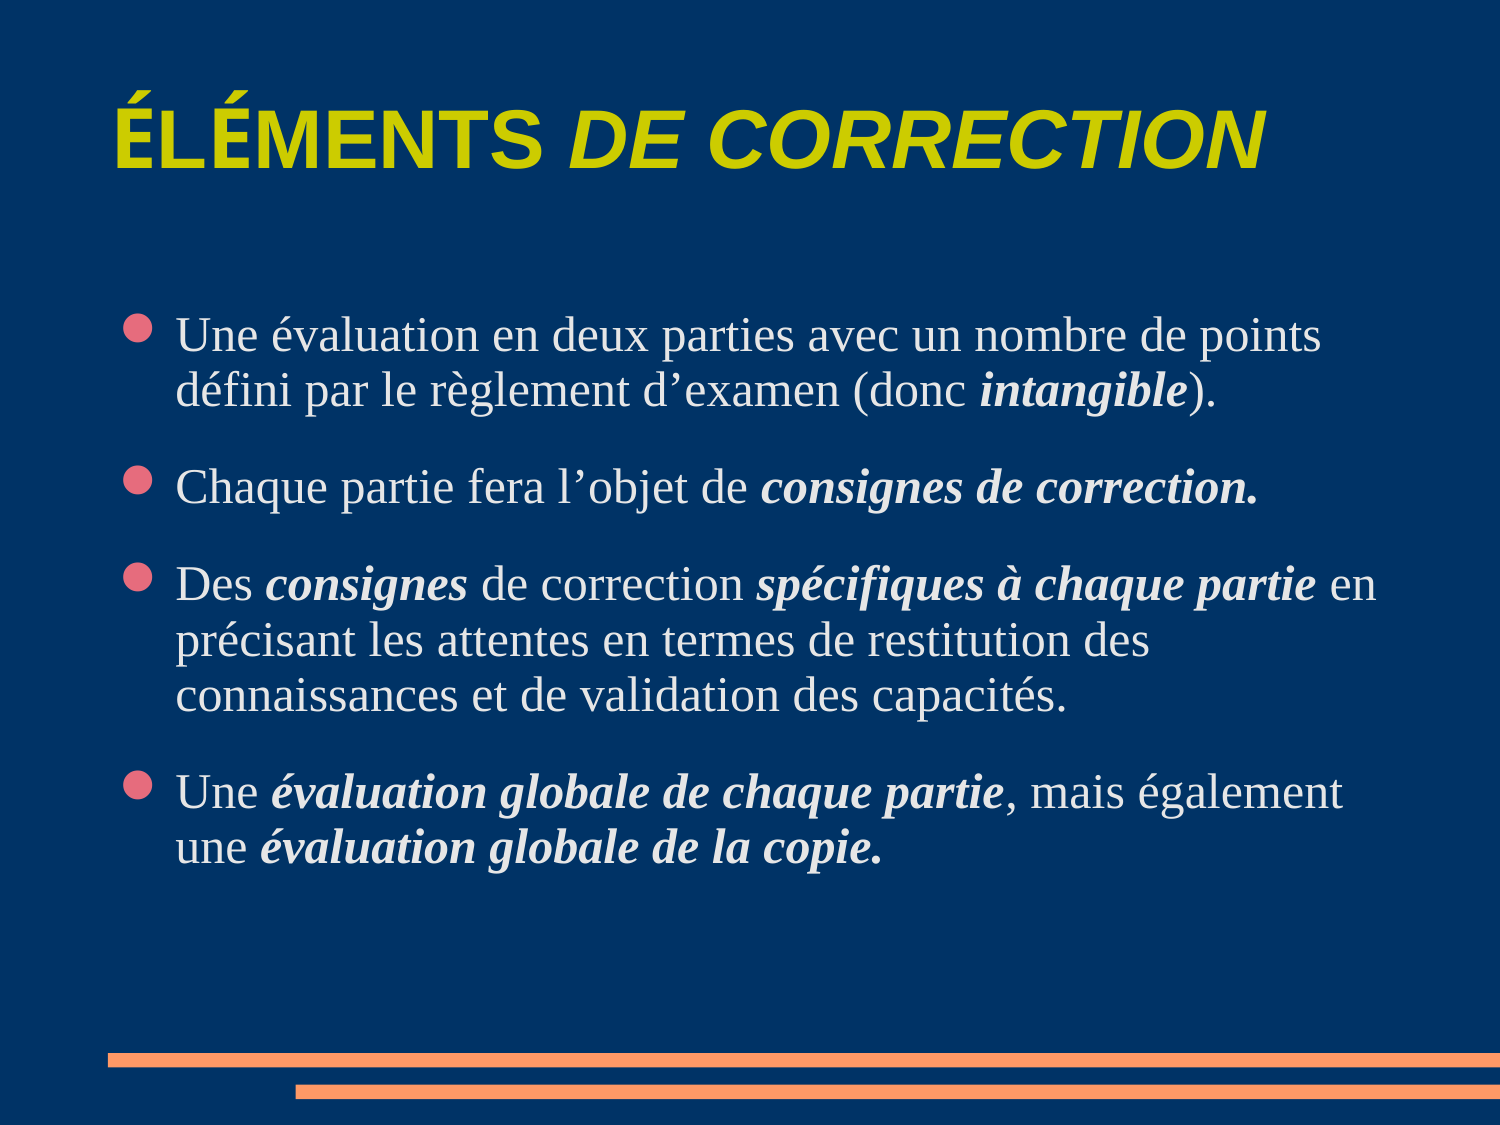

ÉLÉMENTS DE CORRECTION
# Une évaluation en deux parties avec un nombre de points défini par le règlement d’examen (donc intangible).
Chaque partie fera l’objet de consignes de correction.
Des consignes de correction spécifiques à chaque partie en précisant les attentes en termes de restitution des connaissances et de validation des capacités.
Une évaluation globale de chaque partie, mais également une évaluation globale de la copie.